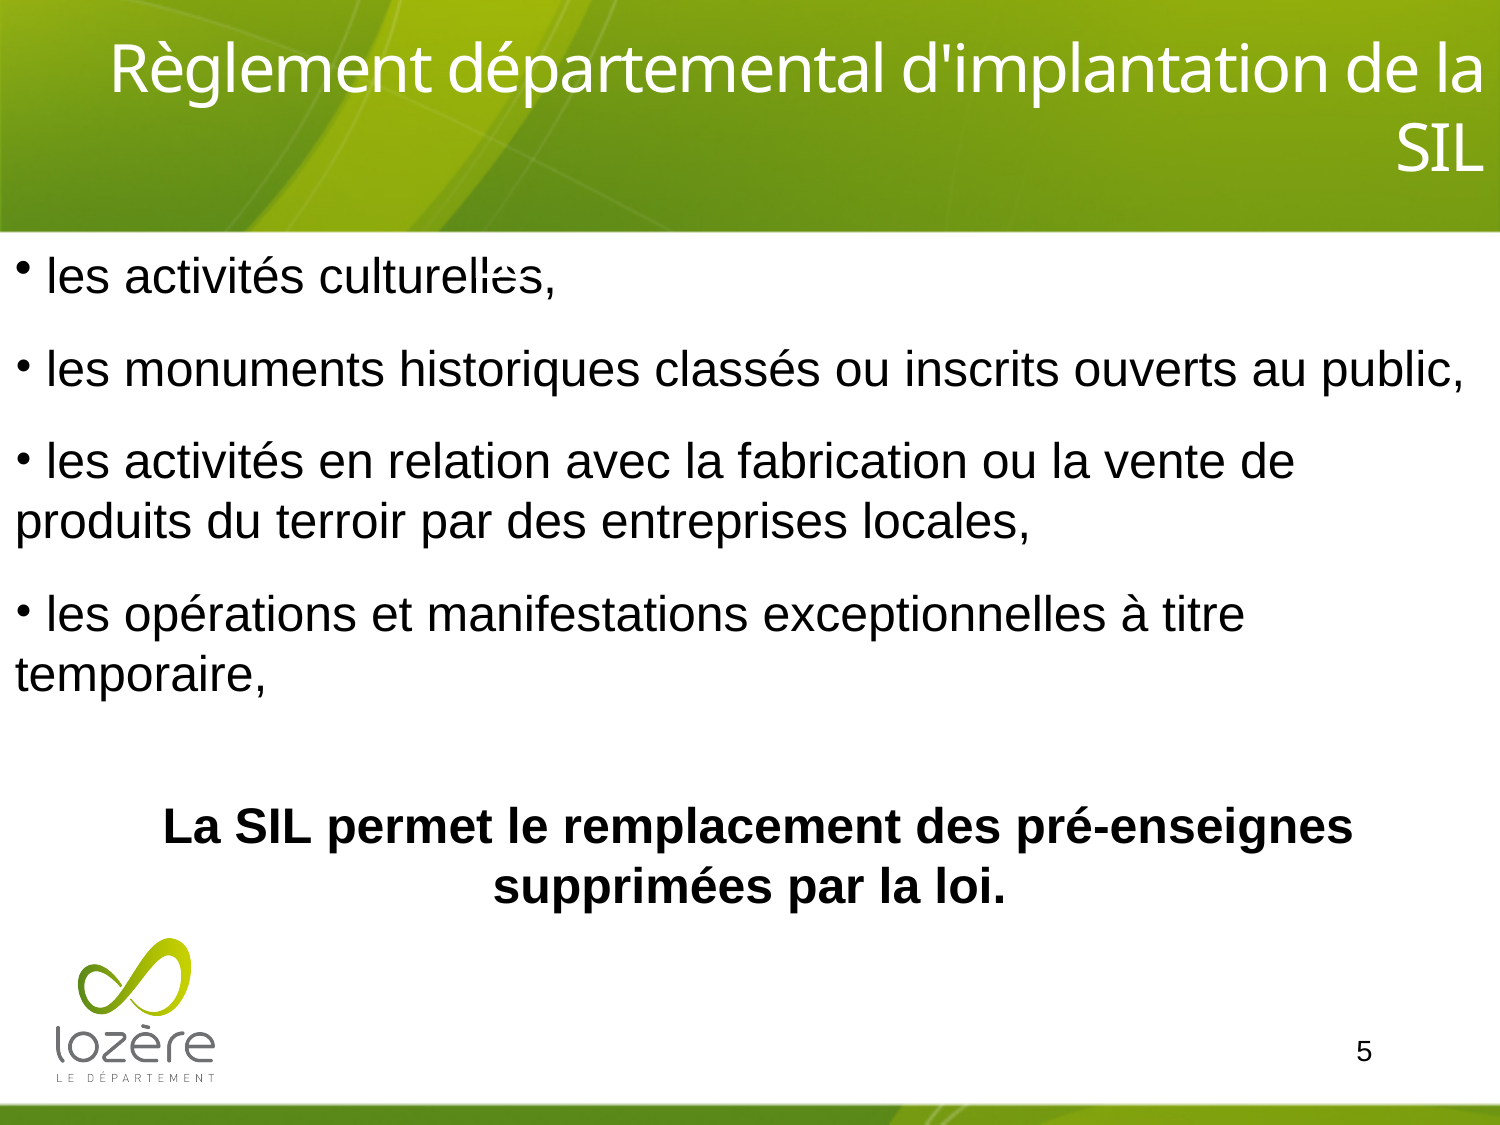

Règlement départemental d'implantation de la SIL
Les activités relevant des pré-enseignes
 les activités culturelles,
 les monuments historiques classés ou inscrits ouverts au public,
 les activités en relation avec la fabrication ou la vente de produits du terroir par des entreprises locales,
 les opérations et manifestations exceptionnelles à titre temporaire,
La SIL permet le remplacement des pré-enseignes supprimées par la loi.
5